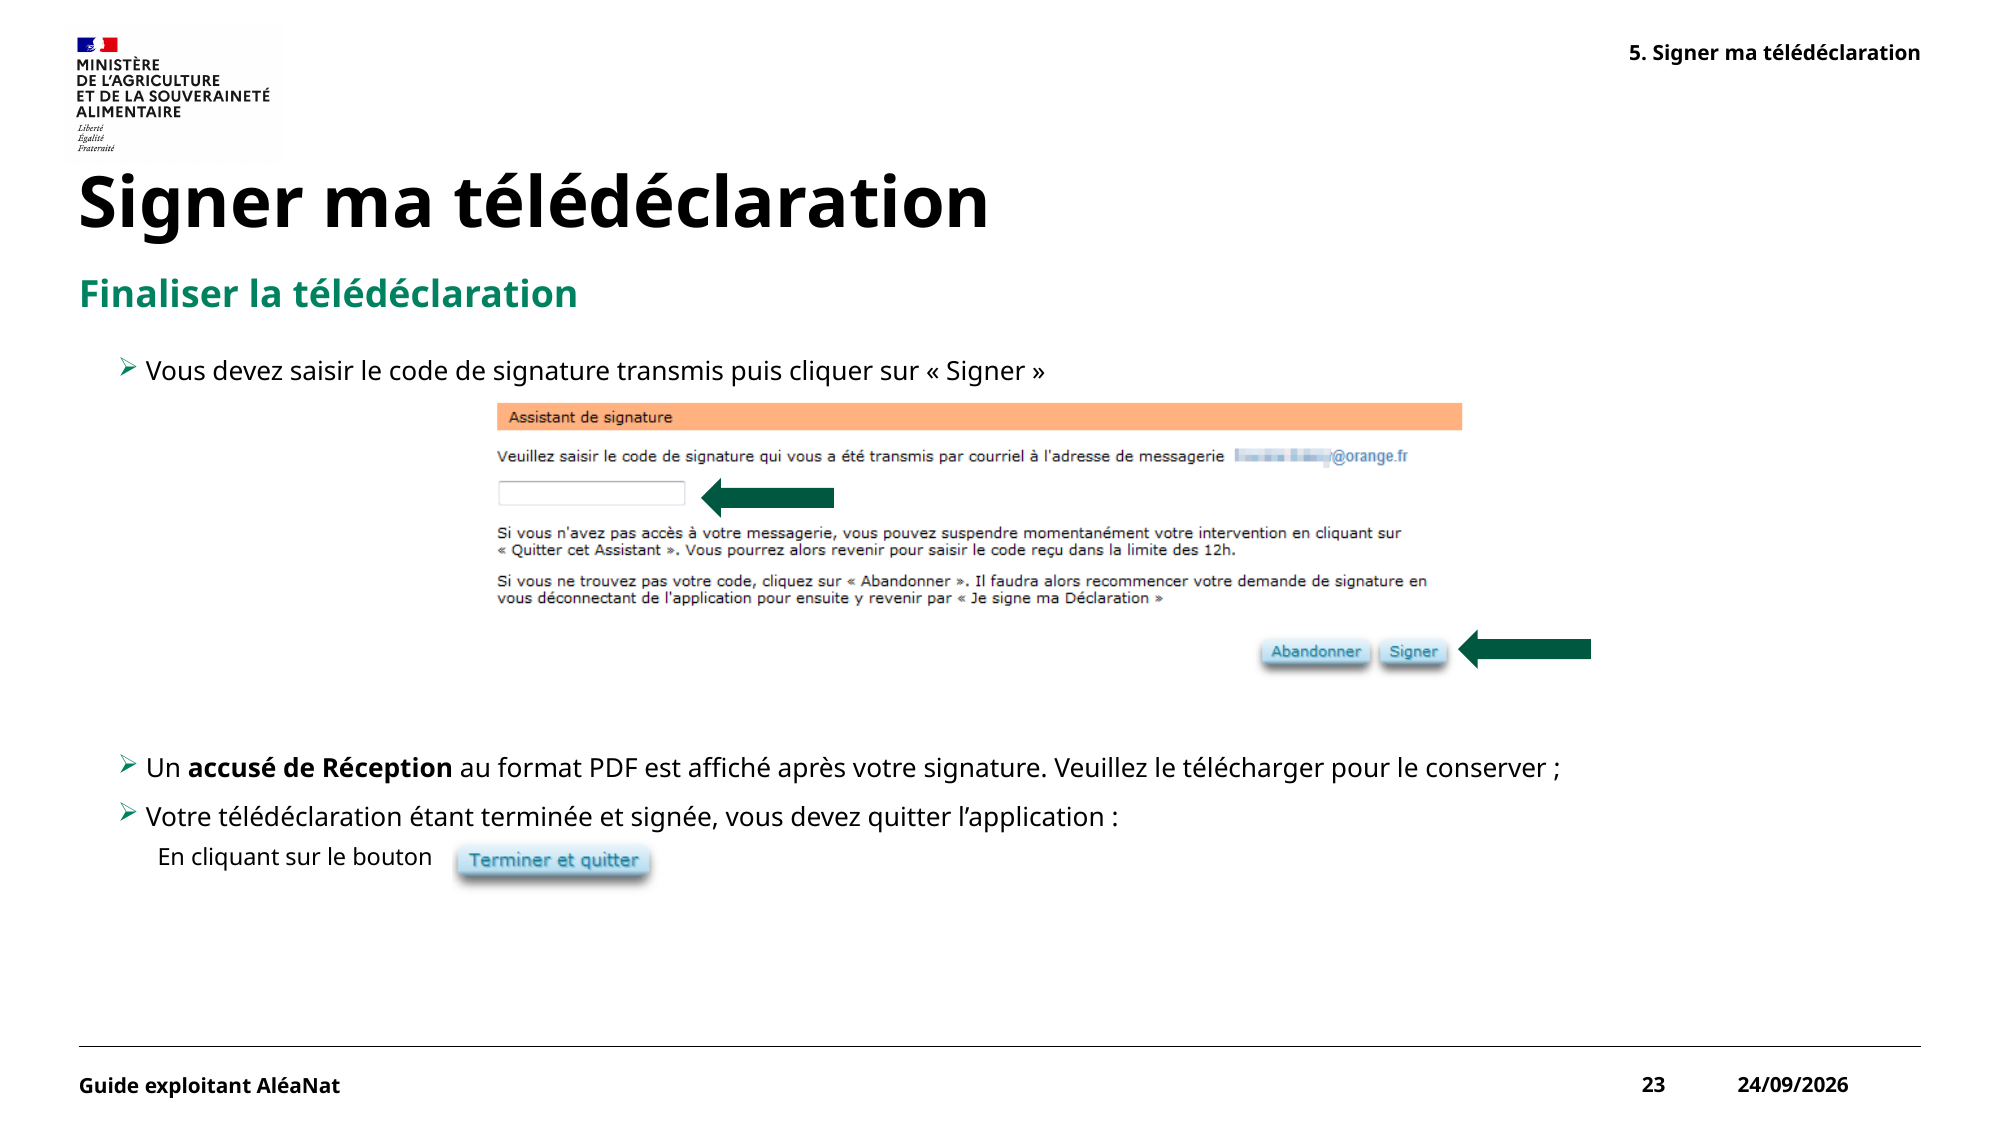

Signer ma télédéclaration
# Signer ma télédéclaration
Finaliser la télédéclaration
 Vous devez saisir le code de signature transmis puis cliquer sur « Signer »
 Un accusé de Réception au format PDF est affiché après votre signature. Veuillez le télécharger pour le conserver ;
 Votre télédéclaration étant terminée et signée, vous devez quitter l’application :
En cliquant sur le bouton
Guide exploitant AléaNat
23